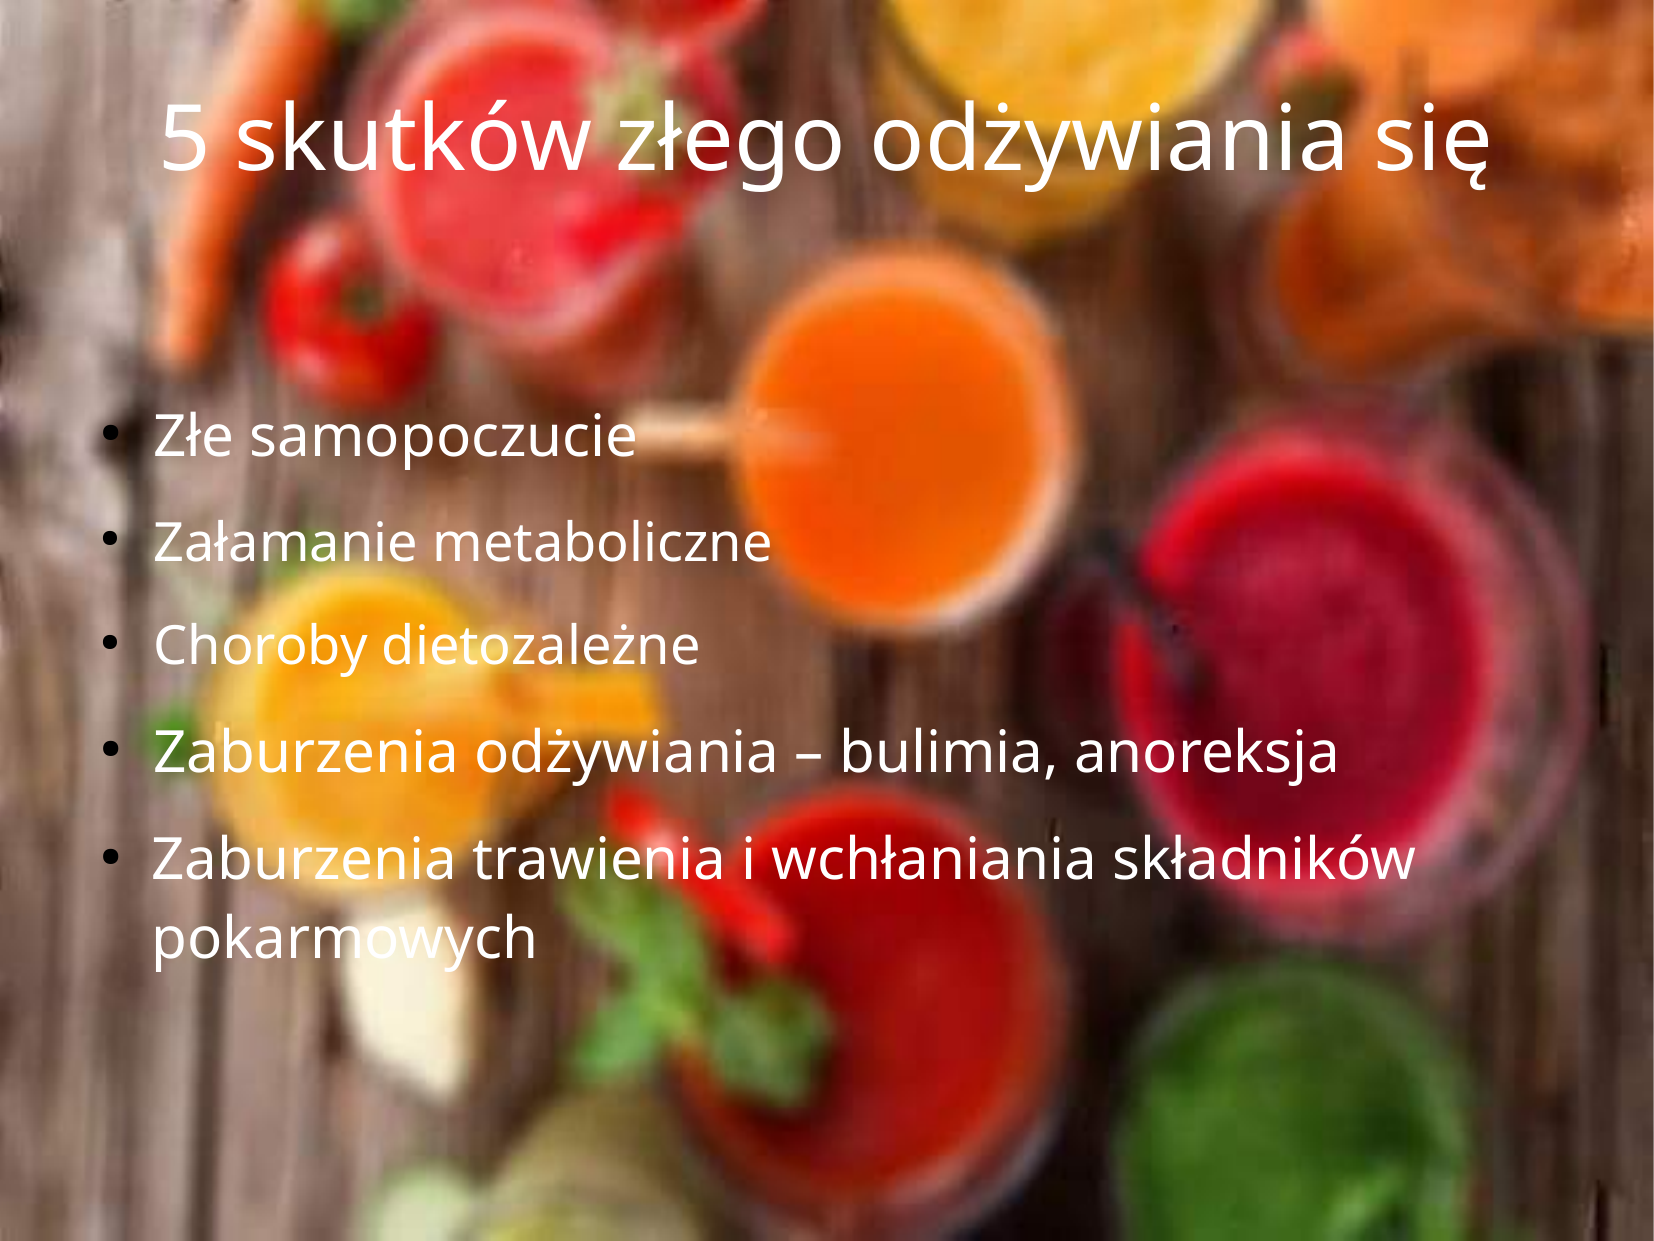

# 5 skutków złego odżywiania się
Złe samopoczucie
Załamanie metaboliczne
Choroby dietozależne
Zaburzenia odżywiania – bulimia, anoreksja
Zaburzenia trawienia i wchłaniania składników pokarmowych